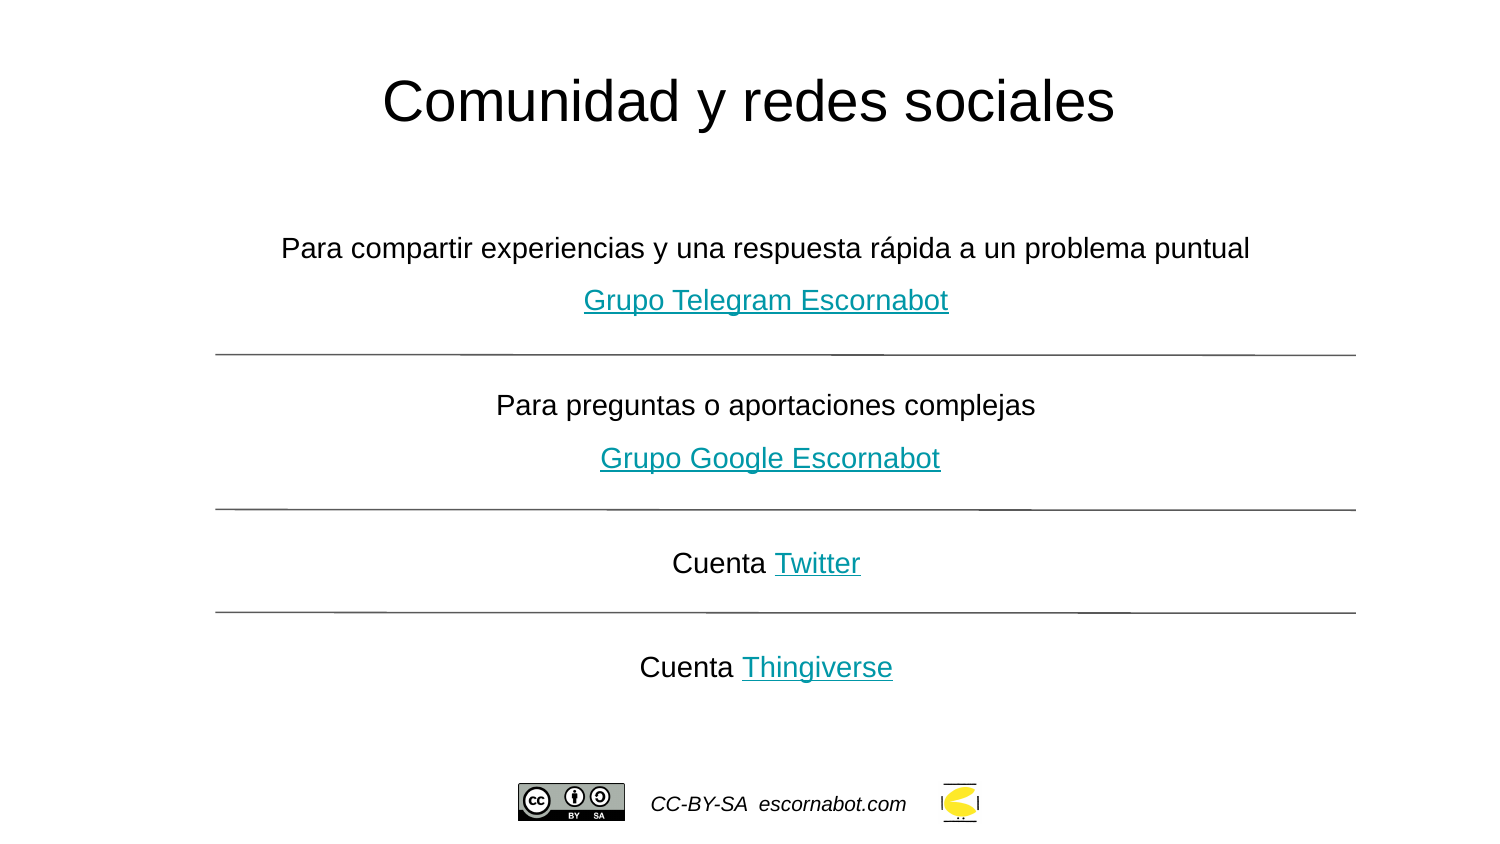

# Comunidad y redes sociales
Para compartir experiencias y una respuesta rápida a un problema puntual
Grupo Telegram Escornabot
Para preguntas o aportaciones complejas
 Grupo Google Escornabot
Cuenta Twitter
Cuenta Thingiverse
CC-BY-SA escornabot.com